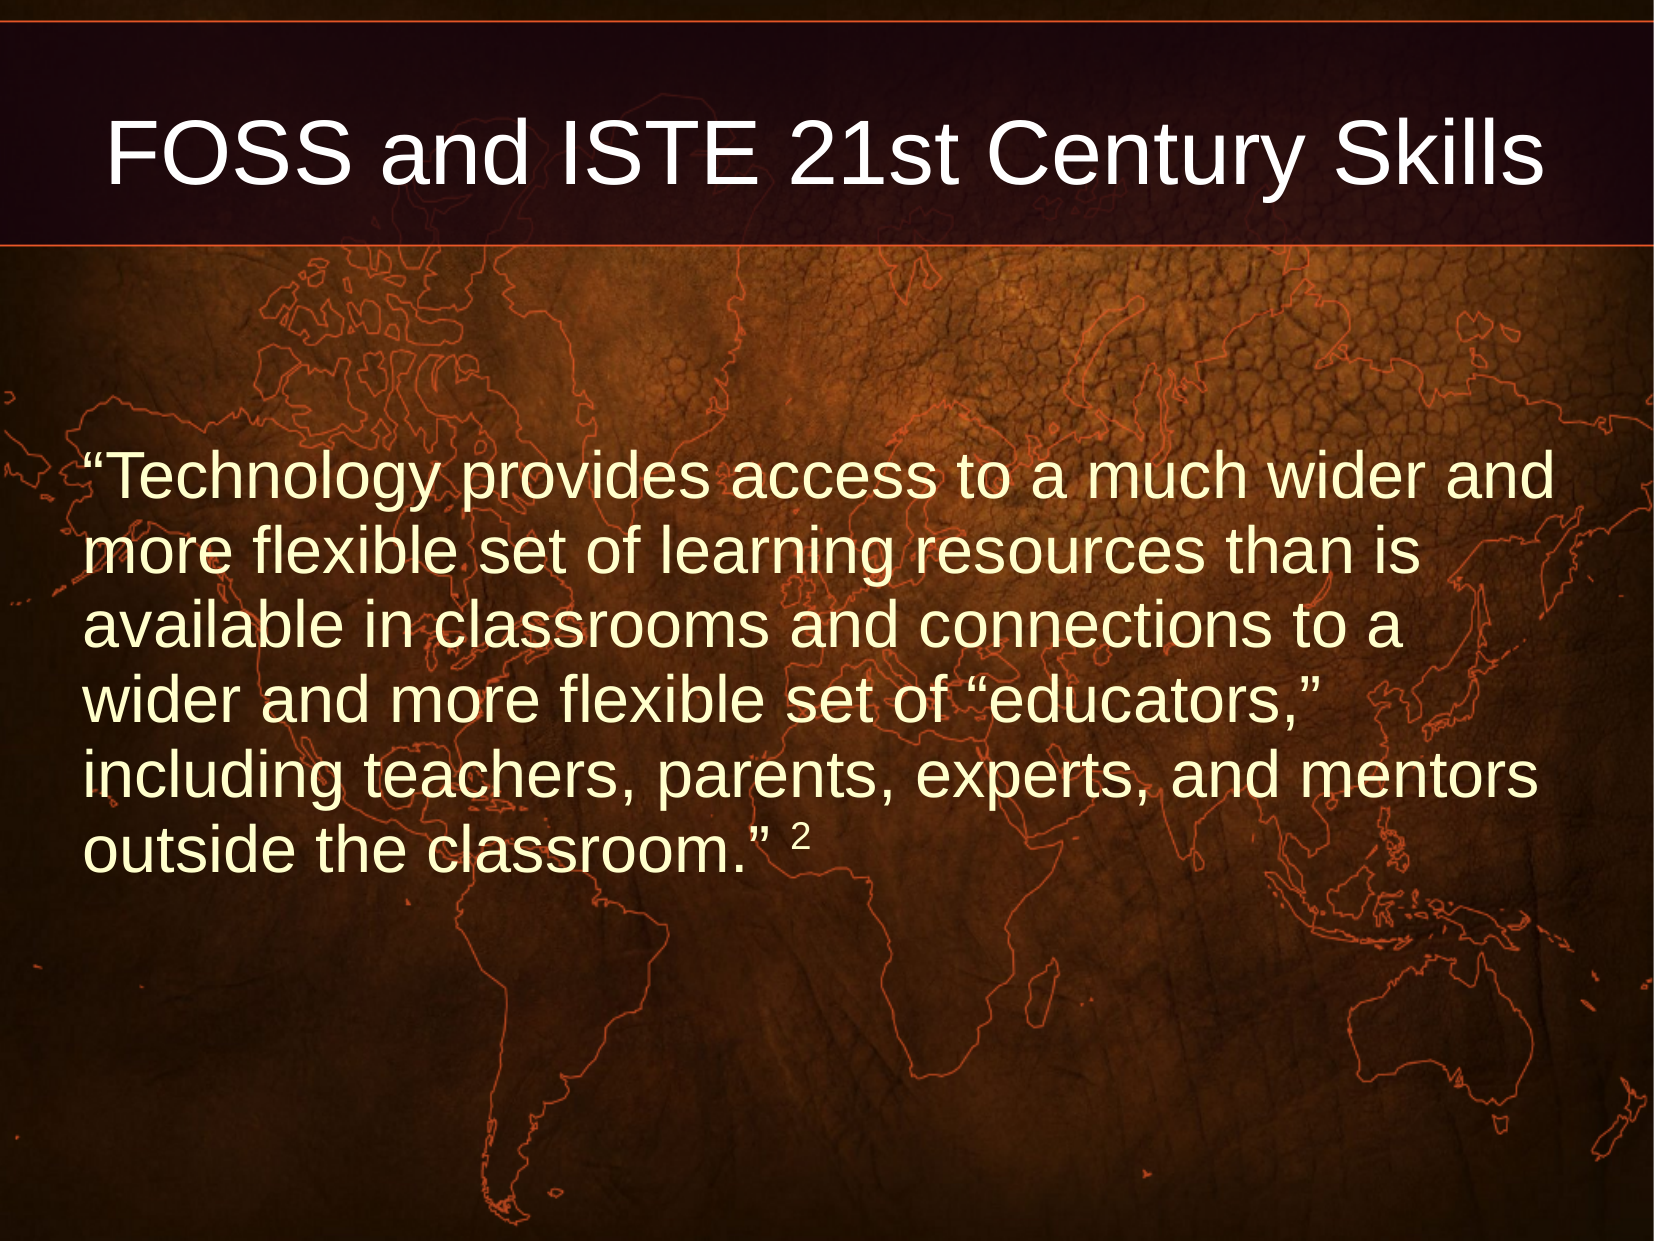

# FOSS and ISTE 21st Century Skills
“Technology provides access to a much wider and more flexible set of learning resources than is available in classrooms and connections to a wider and more flexible set of “educators,” including teachers, parents, experts, and mentors outside the classroom.” 2